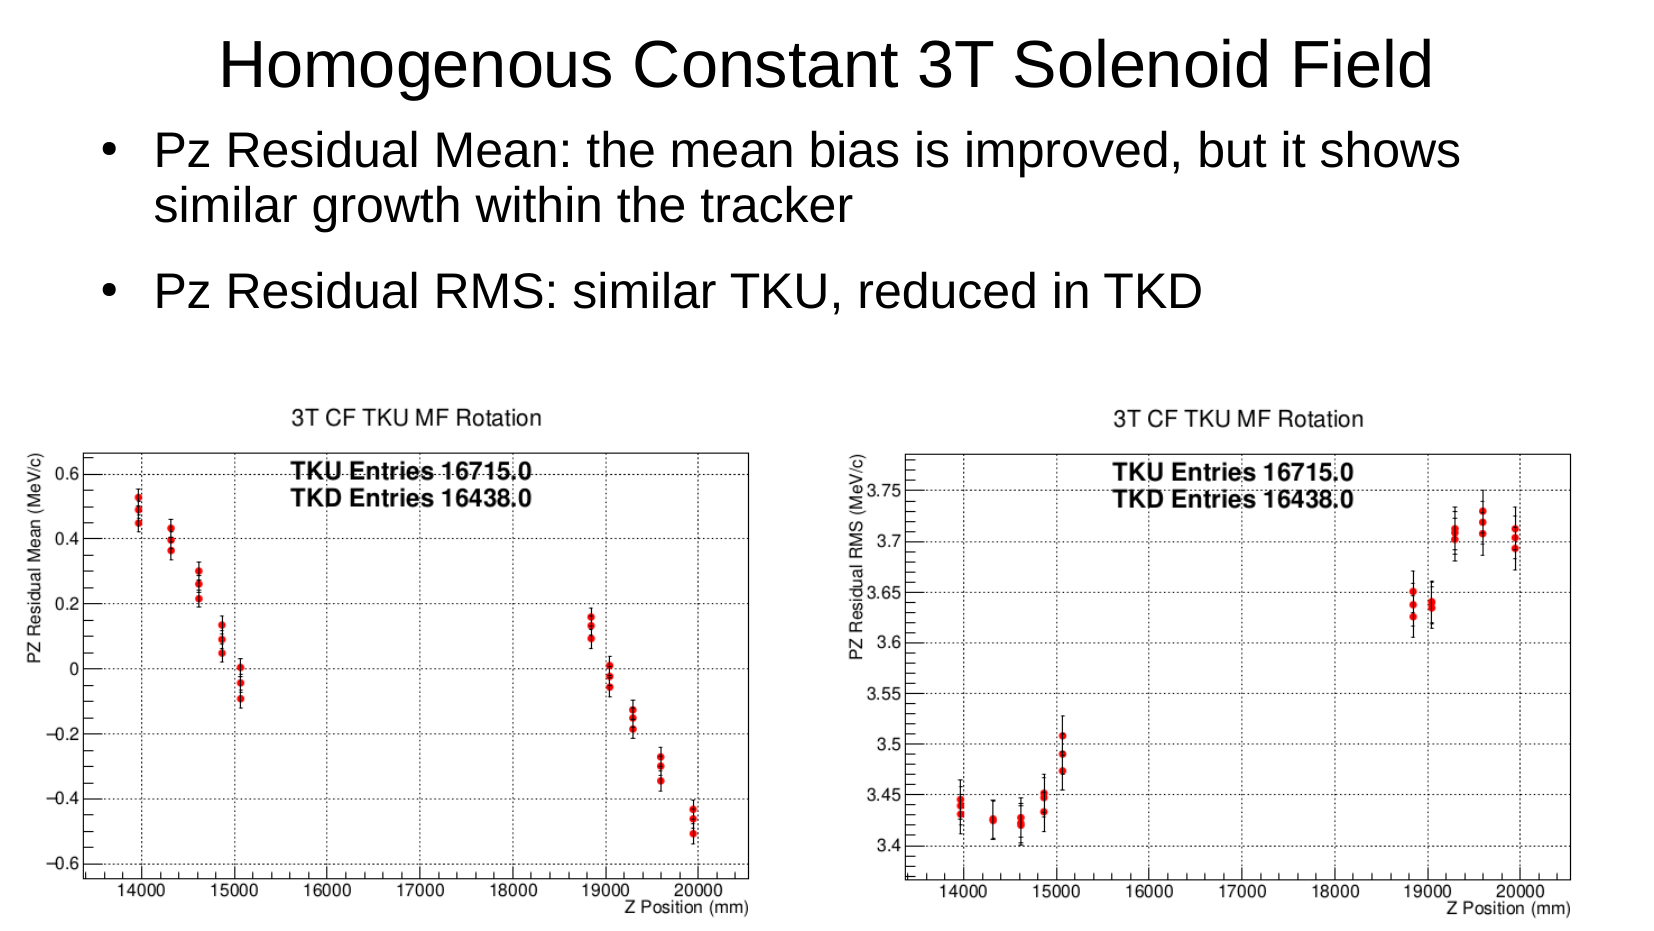

# Homogenous Constant 3T Solenoid Field
Pz Residual Mean: the mean bias is improved, but it shows similar growth within the tracker
Pz Residual RMS: similar TKU, reduced in TKD